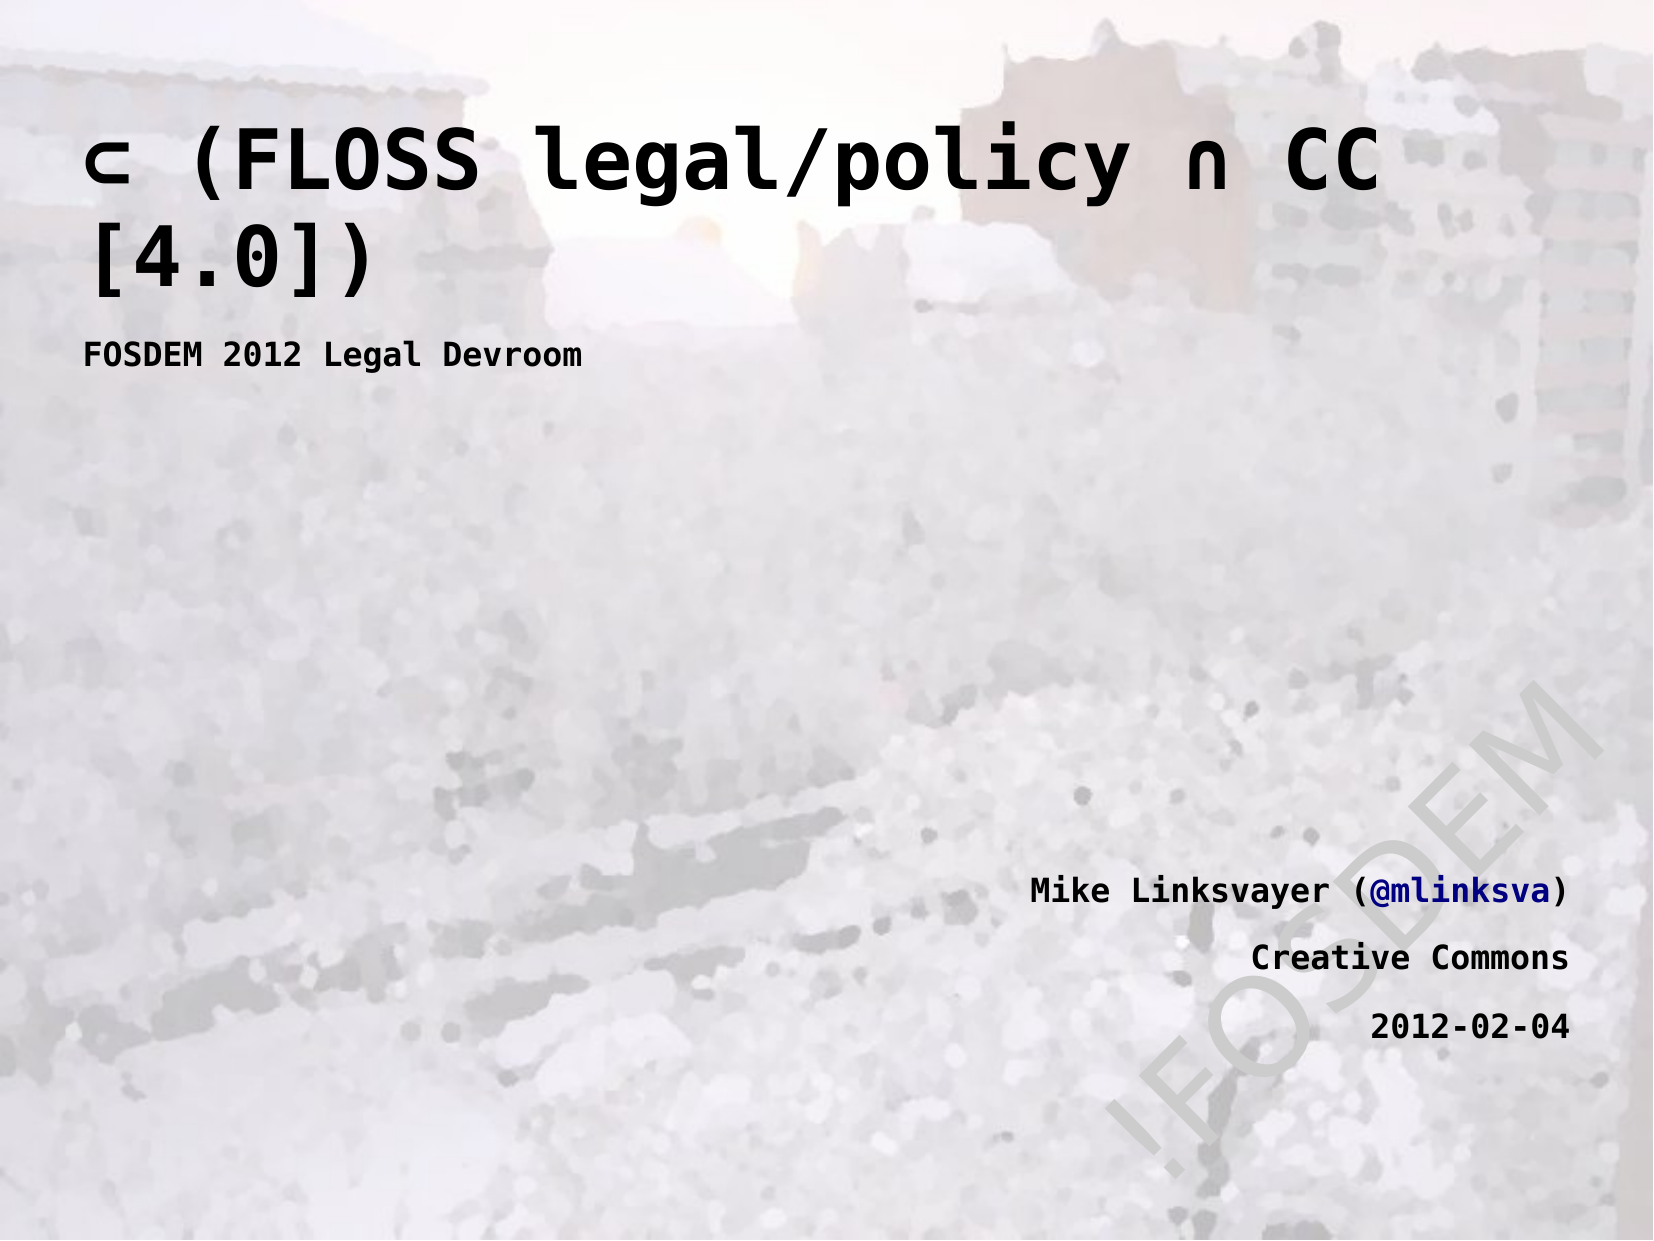

# ⊂ (FLOSS legal/policy ∩ CC [4.0])
FOSDEM 2012 Legal Devroom
Mike Linksvayer (@mlinksva)
Creative Commons
2012-02-04
!FOSDEM